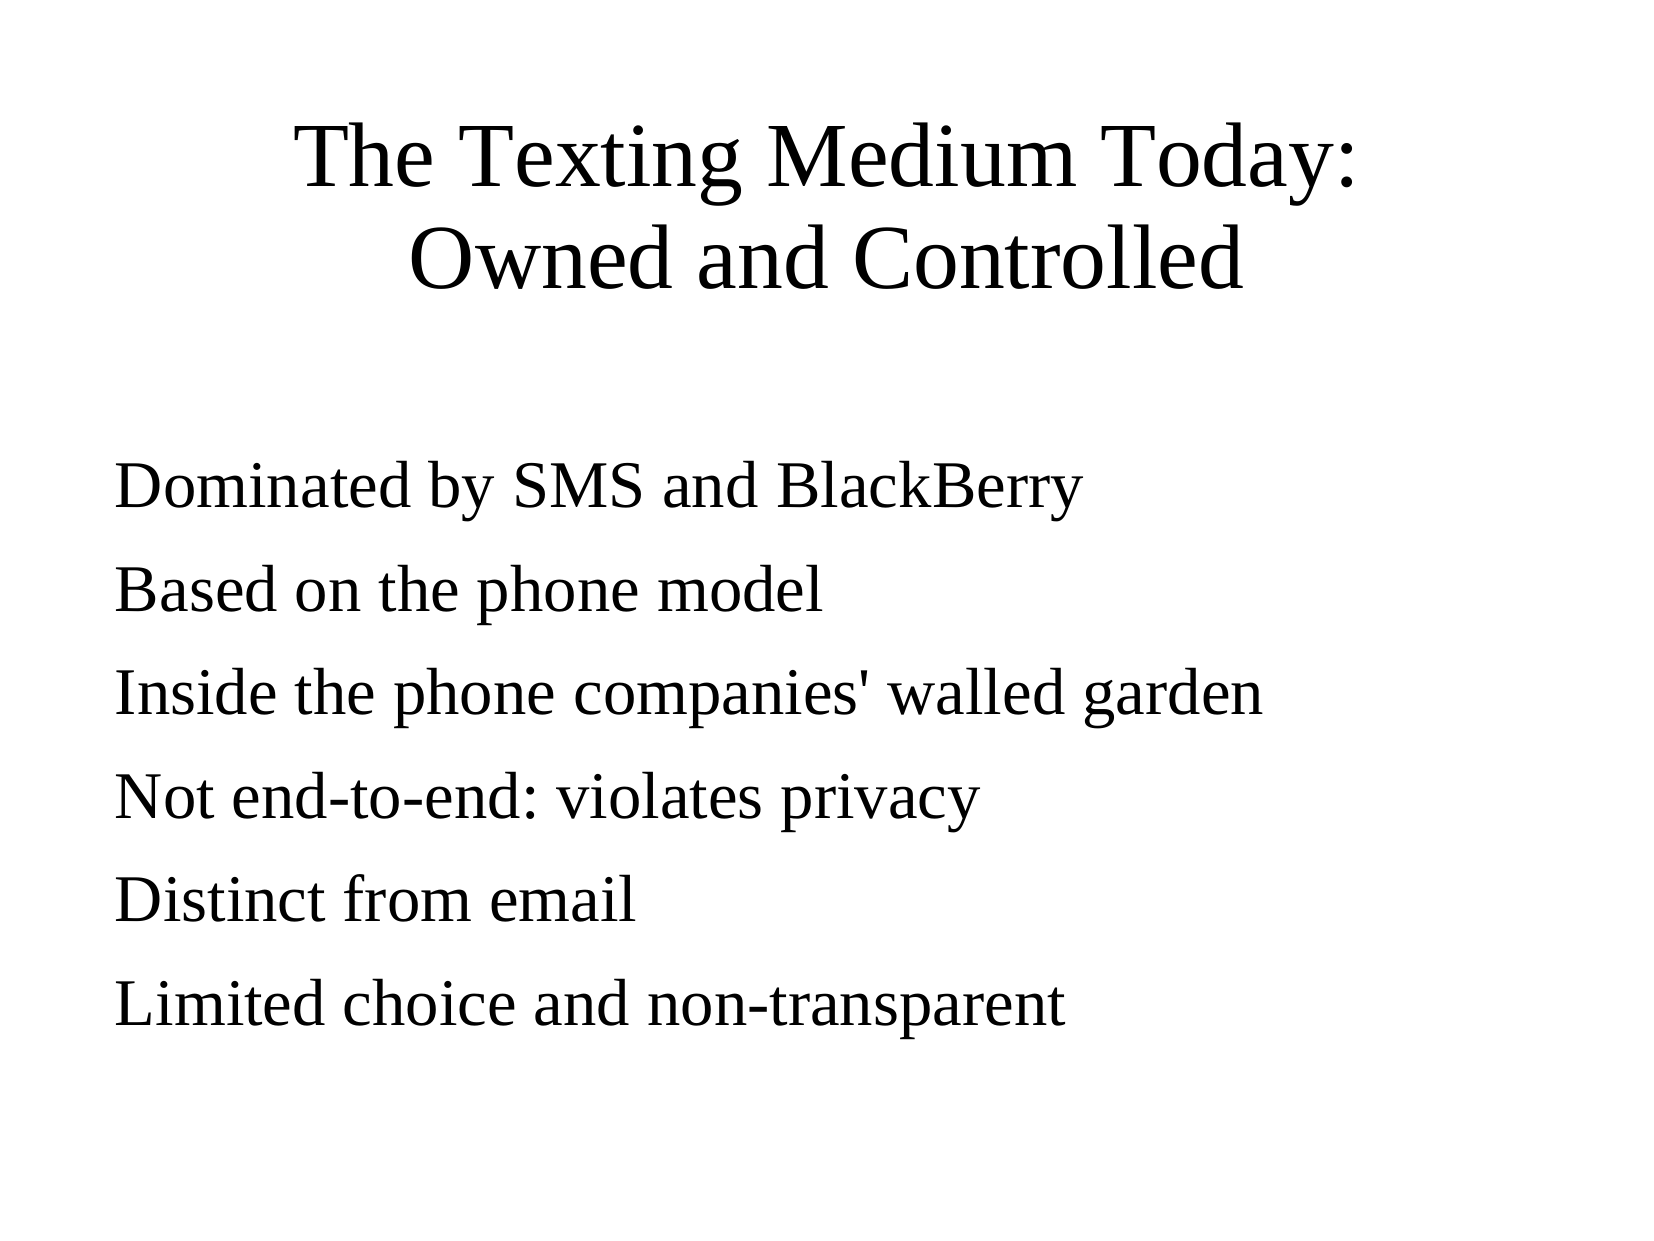

# The Texting Medium Today: Owned and Controlled
Dominated by SMS and BlackBerry
Based on the phone model
Inside the phone companies' walled garden
Not end-to-end: violates privacy
Distinct from email
Limited choice and non-transparent